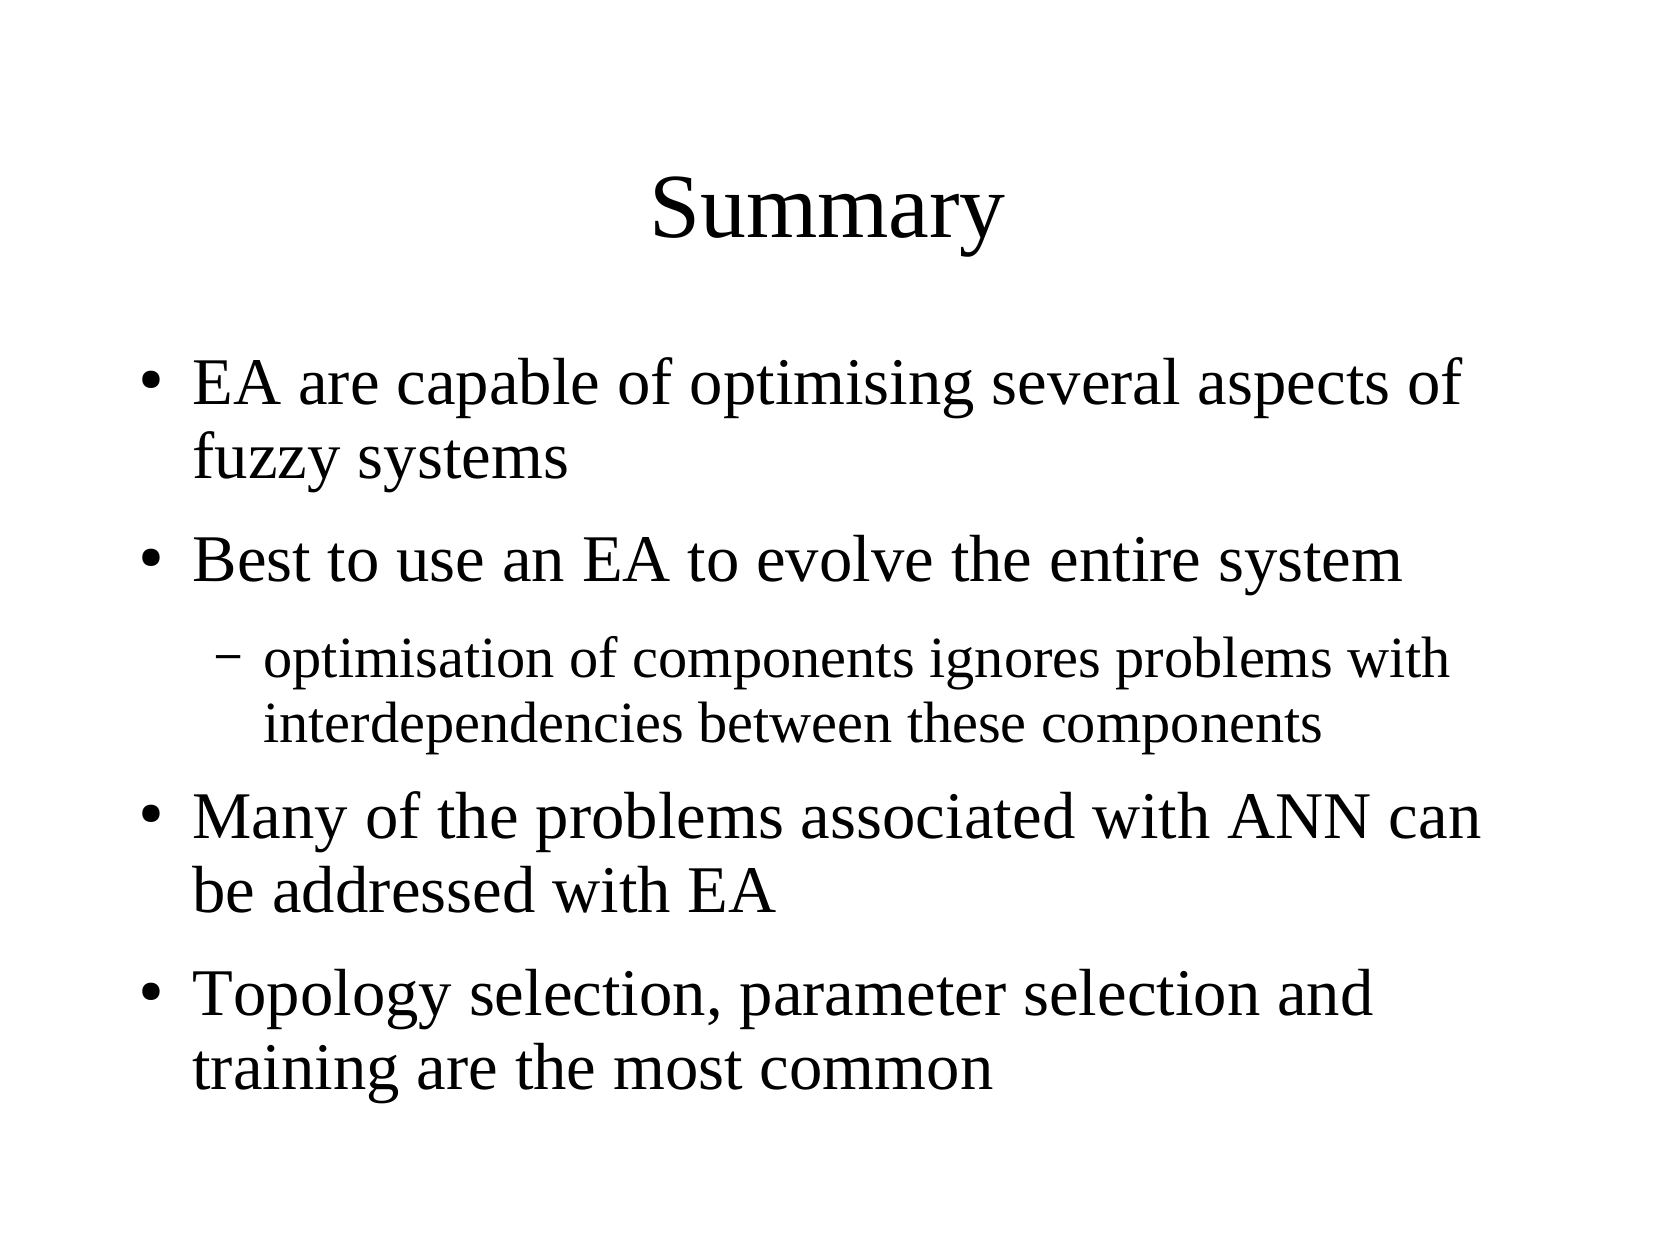

# Summary
EA are capable of optimising several aspects of fuzzy systems
Best to use an EA to evolve the entire system
optimisation of components ignores problems with interdependencies between these components
Many of the problems associated with ANN can be addressed with EA
Topology selection, parameter selection and training are the most common